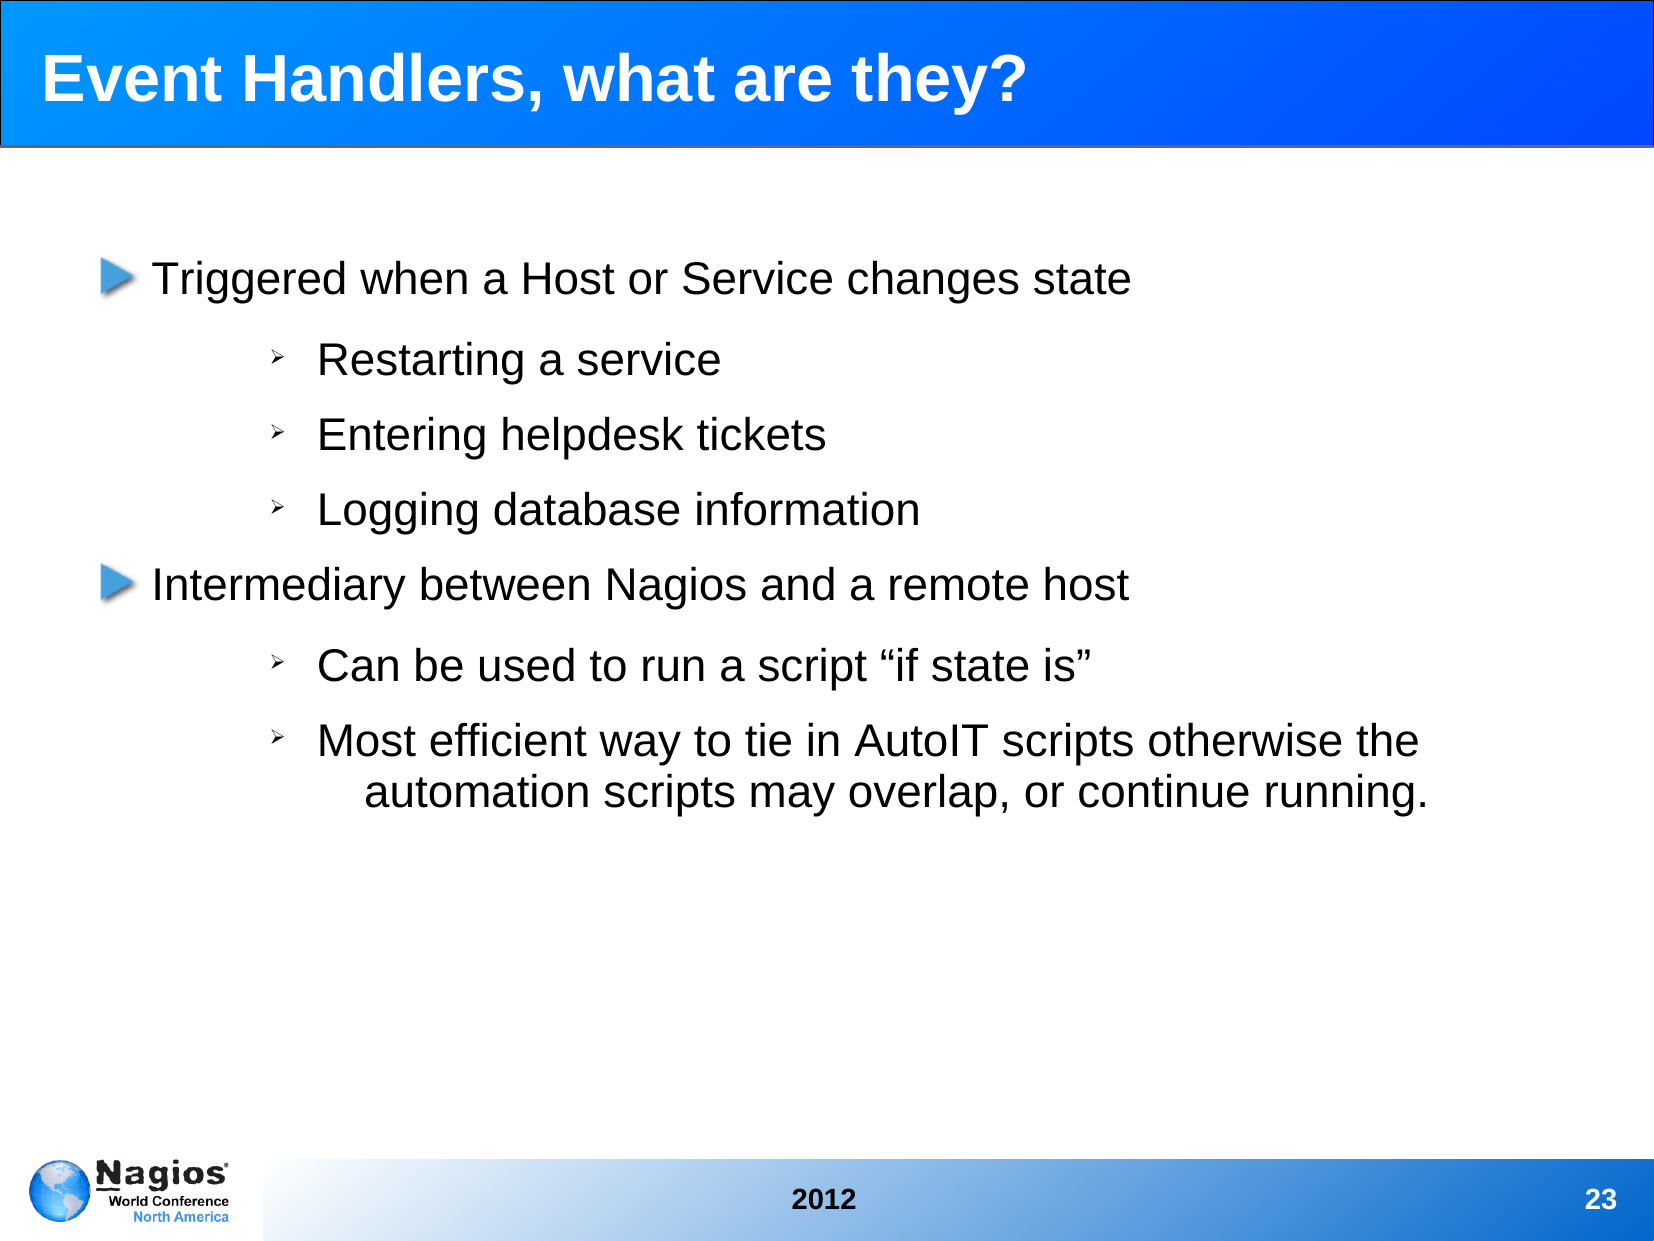

# Event Handlers, what are they?
Triggered when a Host or Service changes state
Restarting a service
Entering helpdesk tickets
Logging database information
Intermediary between Nagios and a remote host
Can be used to run a script “if state is”
Most efficient way to tie in AutoIT scripts otherwise the automation scripts may overlap, or continue running.
2011
23